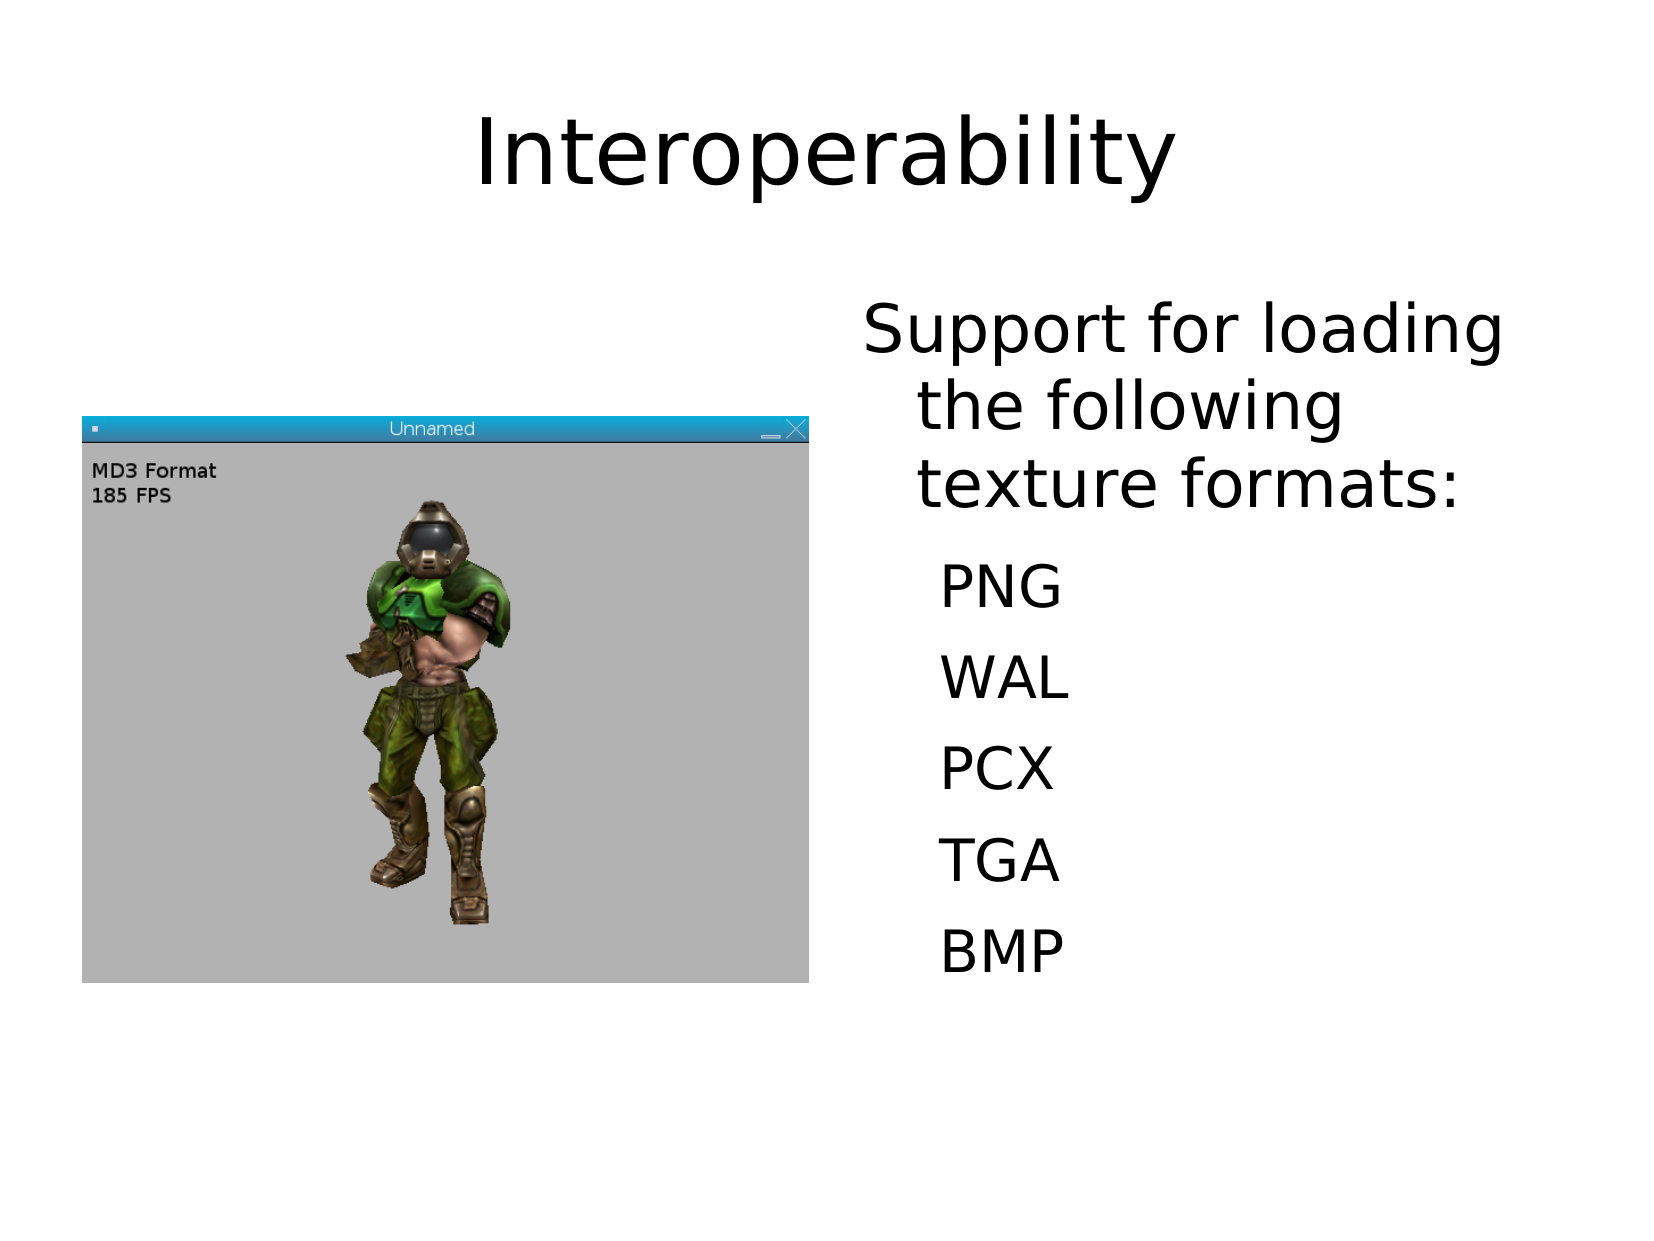

# Interoperability
Support for loading the following texture formats:
PNG
WAL
PCX
TGA
BMP